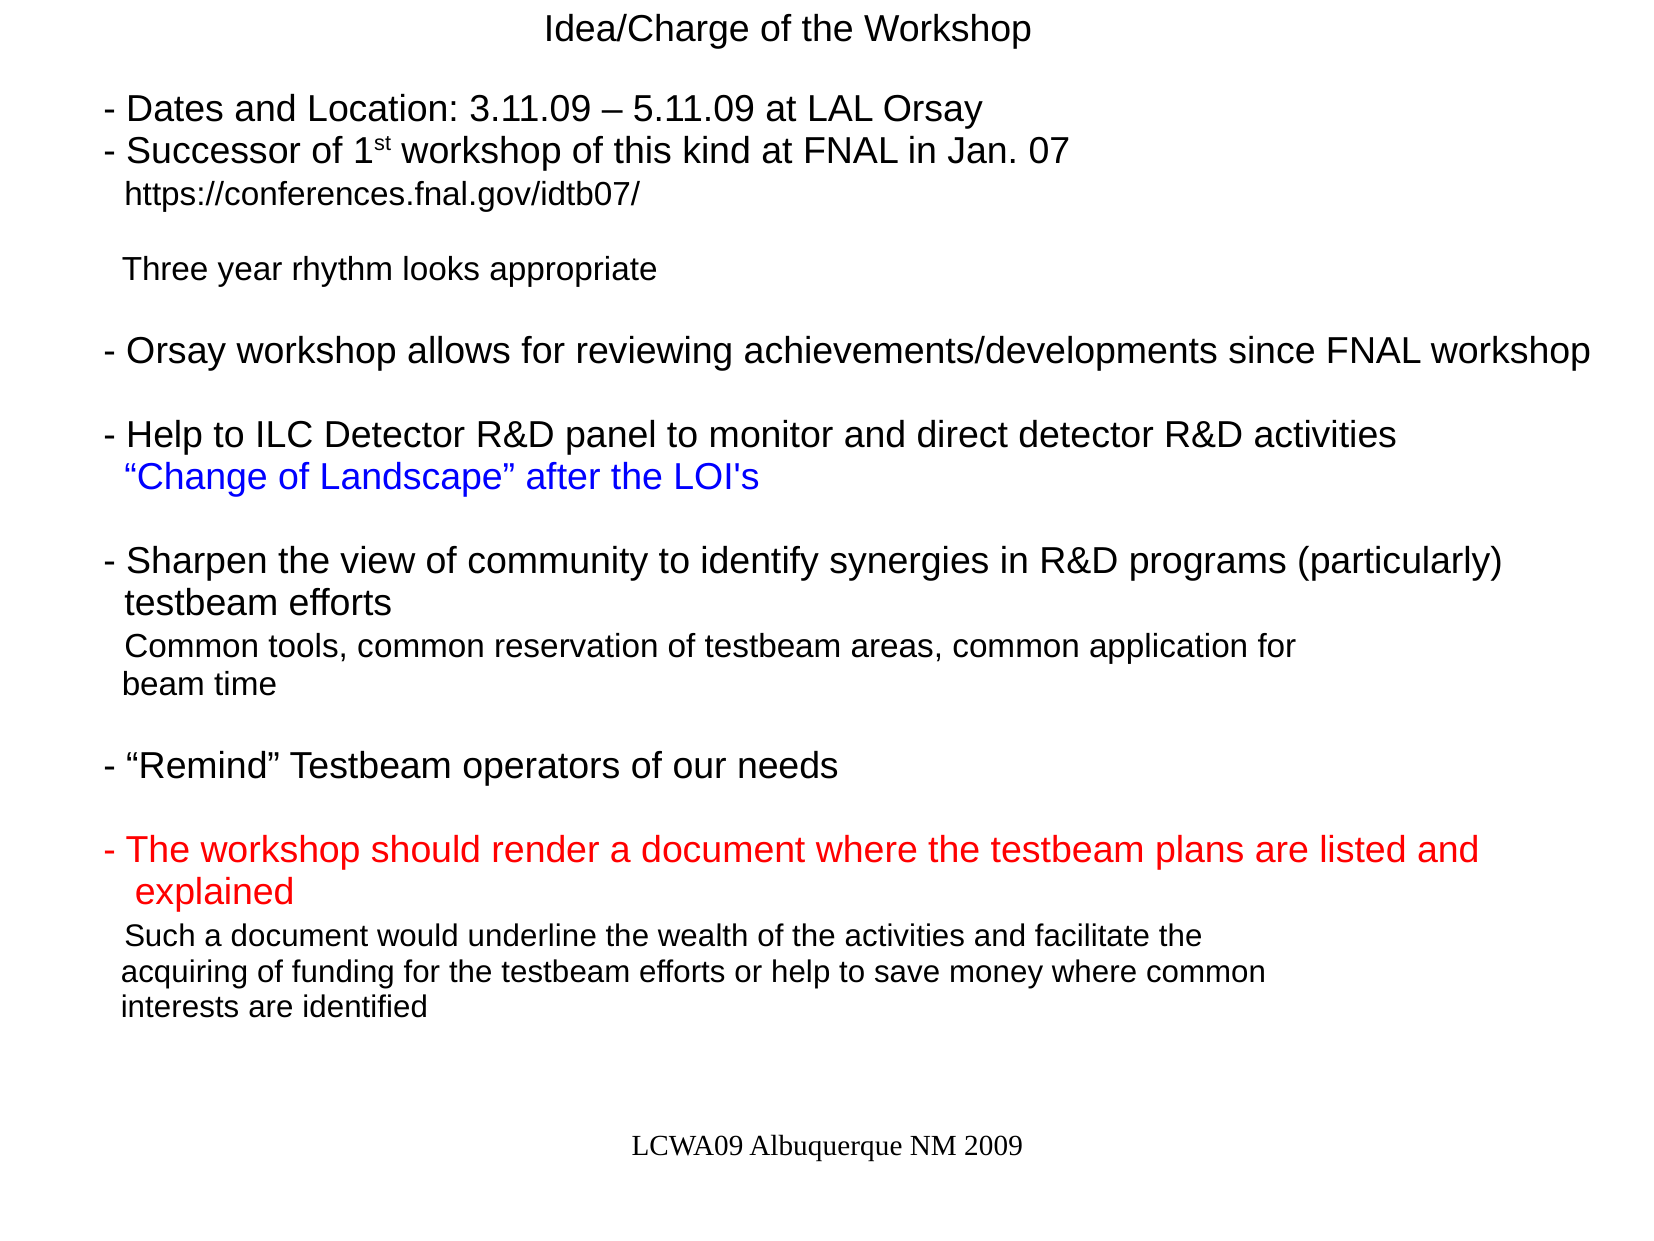

Idea/Charge of the Workshop
- Dates and Location: 3.11.09 – 5.11.09 at LAL Orsay
- Successor of 1st workshop of this kind at FNAL in Jan. 07
 https://conferences.fnal.gov/idtb07/
 Three year rhythm looks appropriate
- Orsay workshop allows for reviewing achievements/developments since FNAL workshop
- Help to ILC Detector R&D panel to monitor and direct detector R&D activities
 “Change of Landscape” after the LOI's
- Sharpen the view of community to identify synergies in R&D programs (particularly)
 testbeam efforts
 Common tools, common reservation of testbeam areas, common application for
 beam time
- “Remind” Testbeam operators of our needs
- The workshop should render a document where the testbeam plans are listed and
 explained
 Such a document would underline the wealth of the activities and facilitate the
 acquiring of funding for the testbeam efforts or help to save money where common
 interests are identified